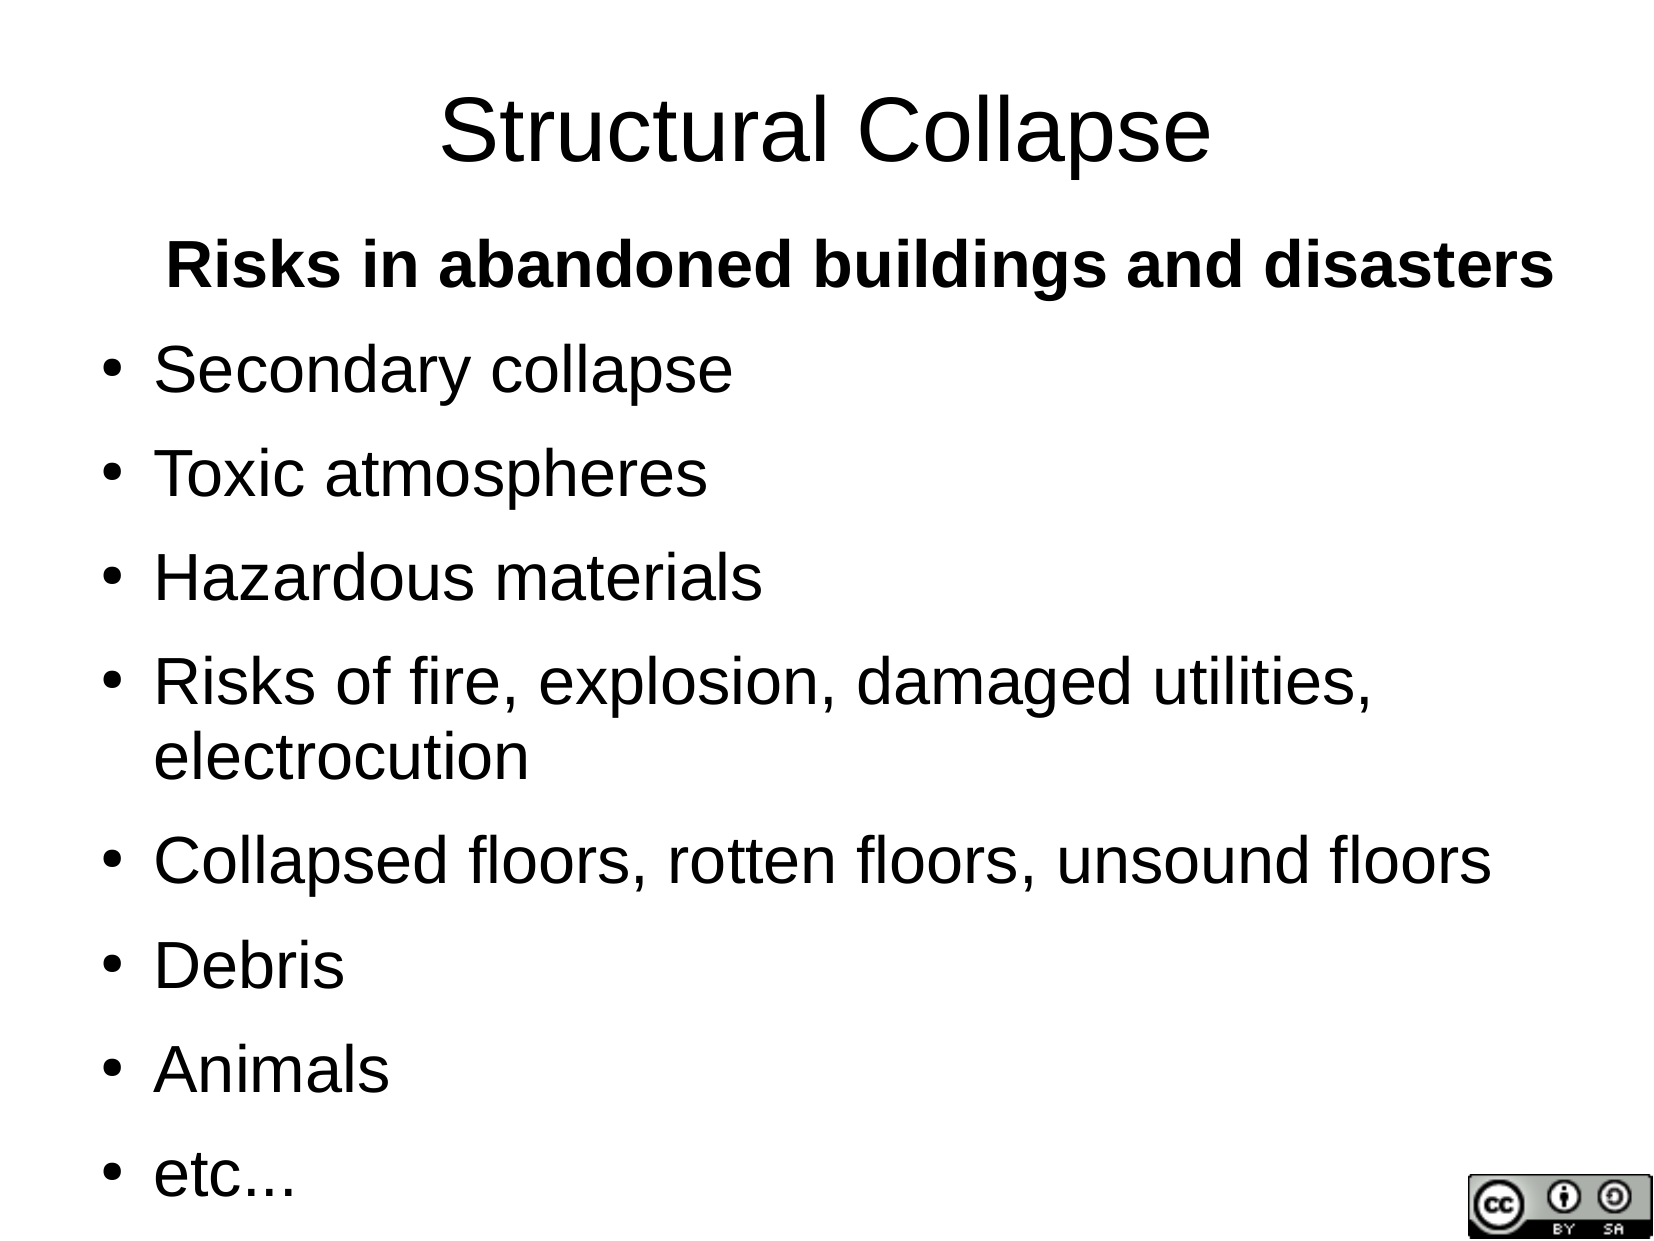

# Structural Collapse
Risks in abandoned buildings and disasters
Secondary collapse
Toxic atmospheres
Hazardous materials
Risks of fire, explosion, damaged utilities, electrocution
Collapsed floors, rotten floors, unsound floors
Debris
Animals
etc...